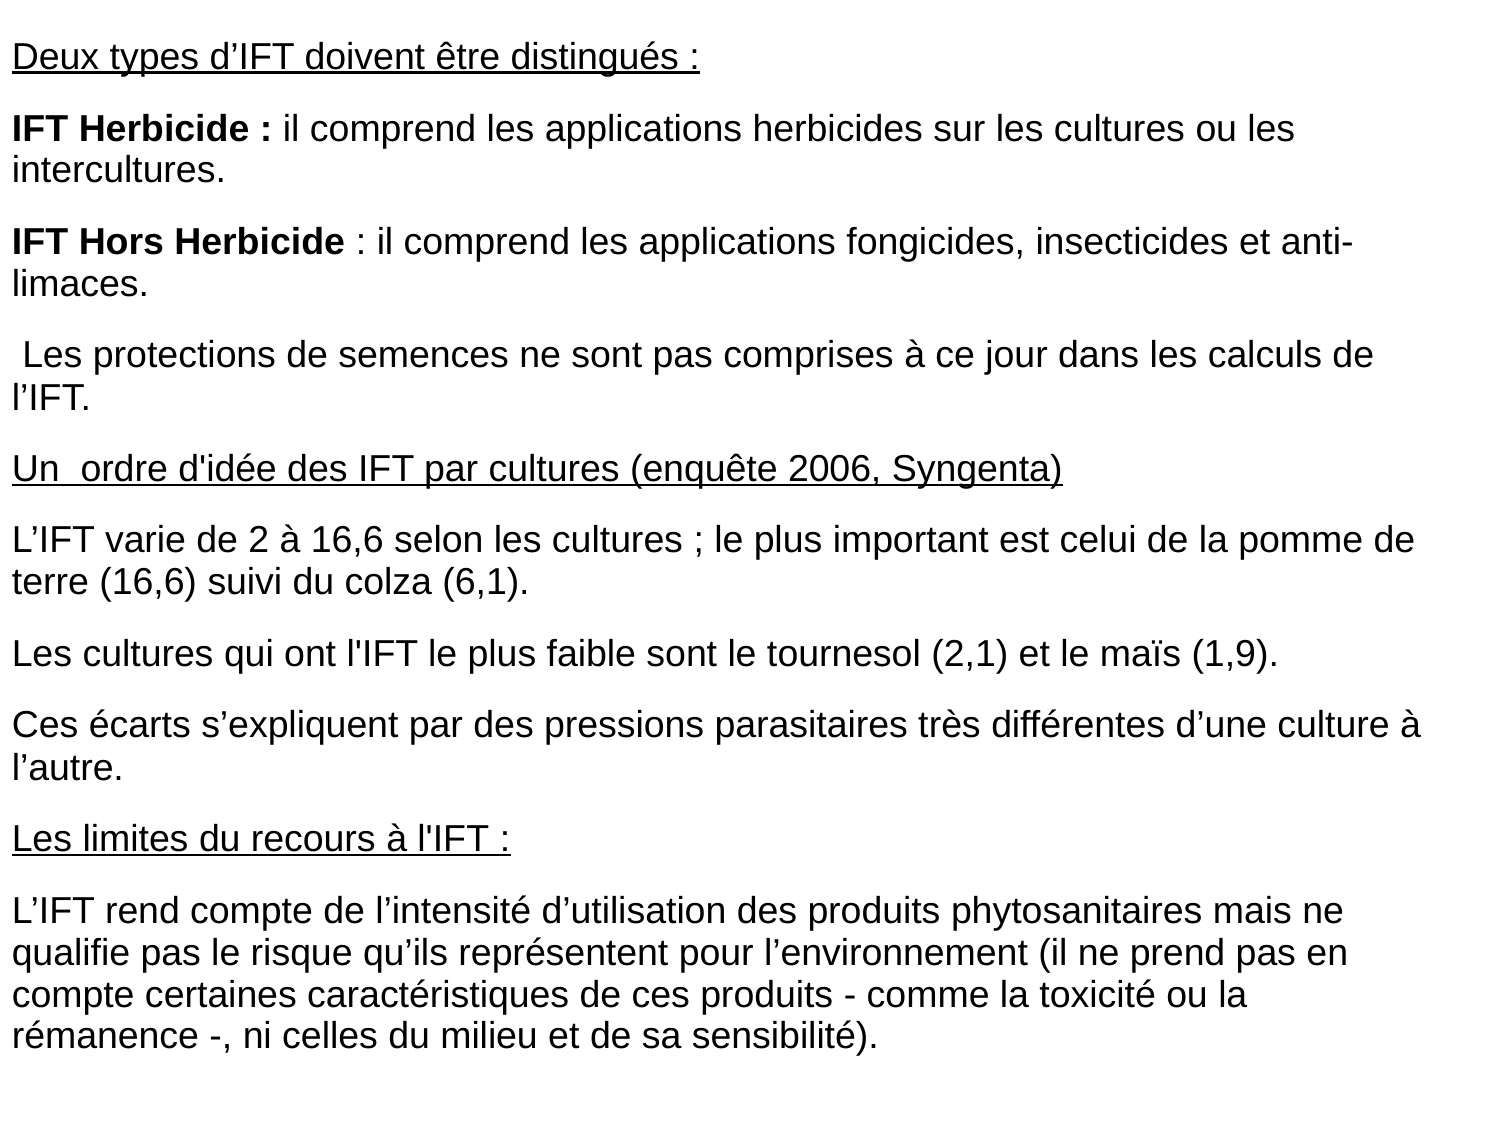

# Deux types d’IFT doivent être distingués :
IFT Herbicide : il comprend les applications herbicides sur les cultures ou les intercultures.
IFT Hors Herbicide : il comprend les applications fongicides, insecticides et anti-limaces.
 Les protections de semences ne sont pas comprises à ce jour dans les calculs de l’IFT.
Un ordre d'idée des IFT par cultures (enquête 2006, Syngenta)
L’IFT varie de 2 à 16,6 selon les cultures ; le plus important est celui de la pomme de terre (16,6) suivi du colza (6,1).
Les cultures qui ont l'IFT le plus faible sont le tournesol (2,1) et le maïs (1,9).
Ces écarts s’expliquent par des pressions parasitaires très différentes d’une culture à l’autre.
Les limites du recours à l'IFT :
L’IFT rend compte de l’intensité d’utilisation des produits phytosanitaires mais ne qualifie pas le risque qu’ils représentent pour l’environnement (il ne prend pas en compte certaines caractéristiques de ces produits - comme la toxicité ou la rémanence -, ni celles du milieu et de sa sensibilité).